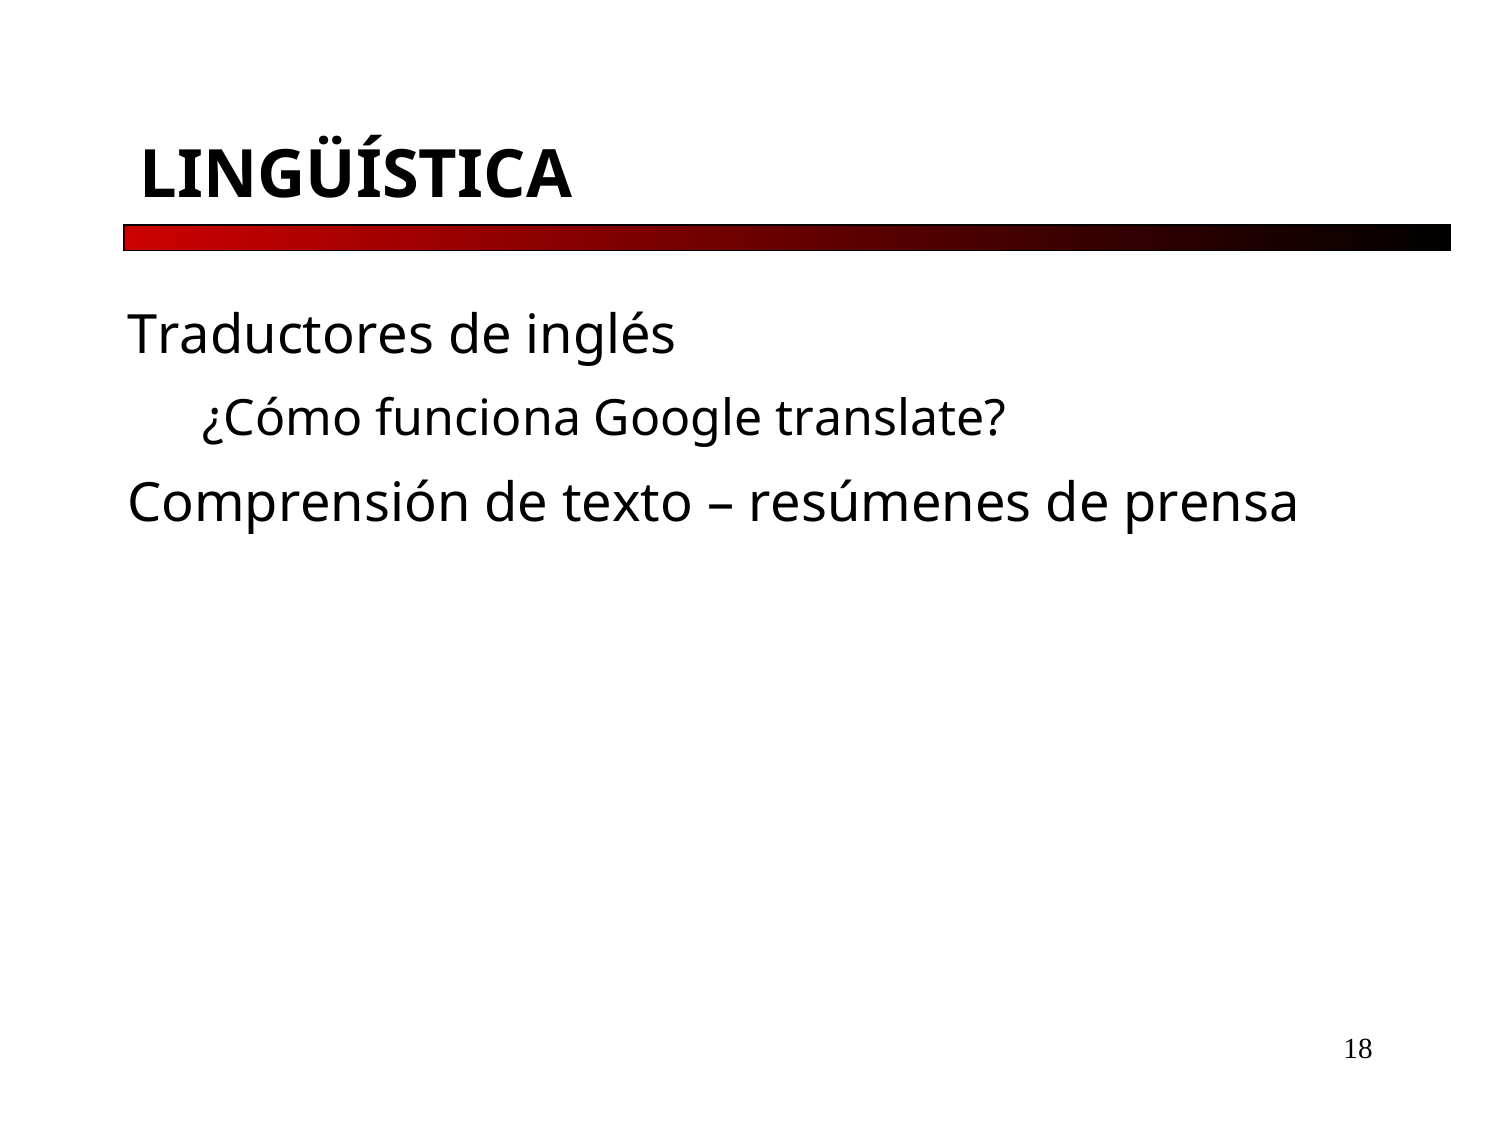

# LINGÜÍSTICA
Traductores de inglés
¿Cómo funciona Google translate?
Comprensión de texto – resúmenes de prensa
18